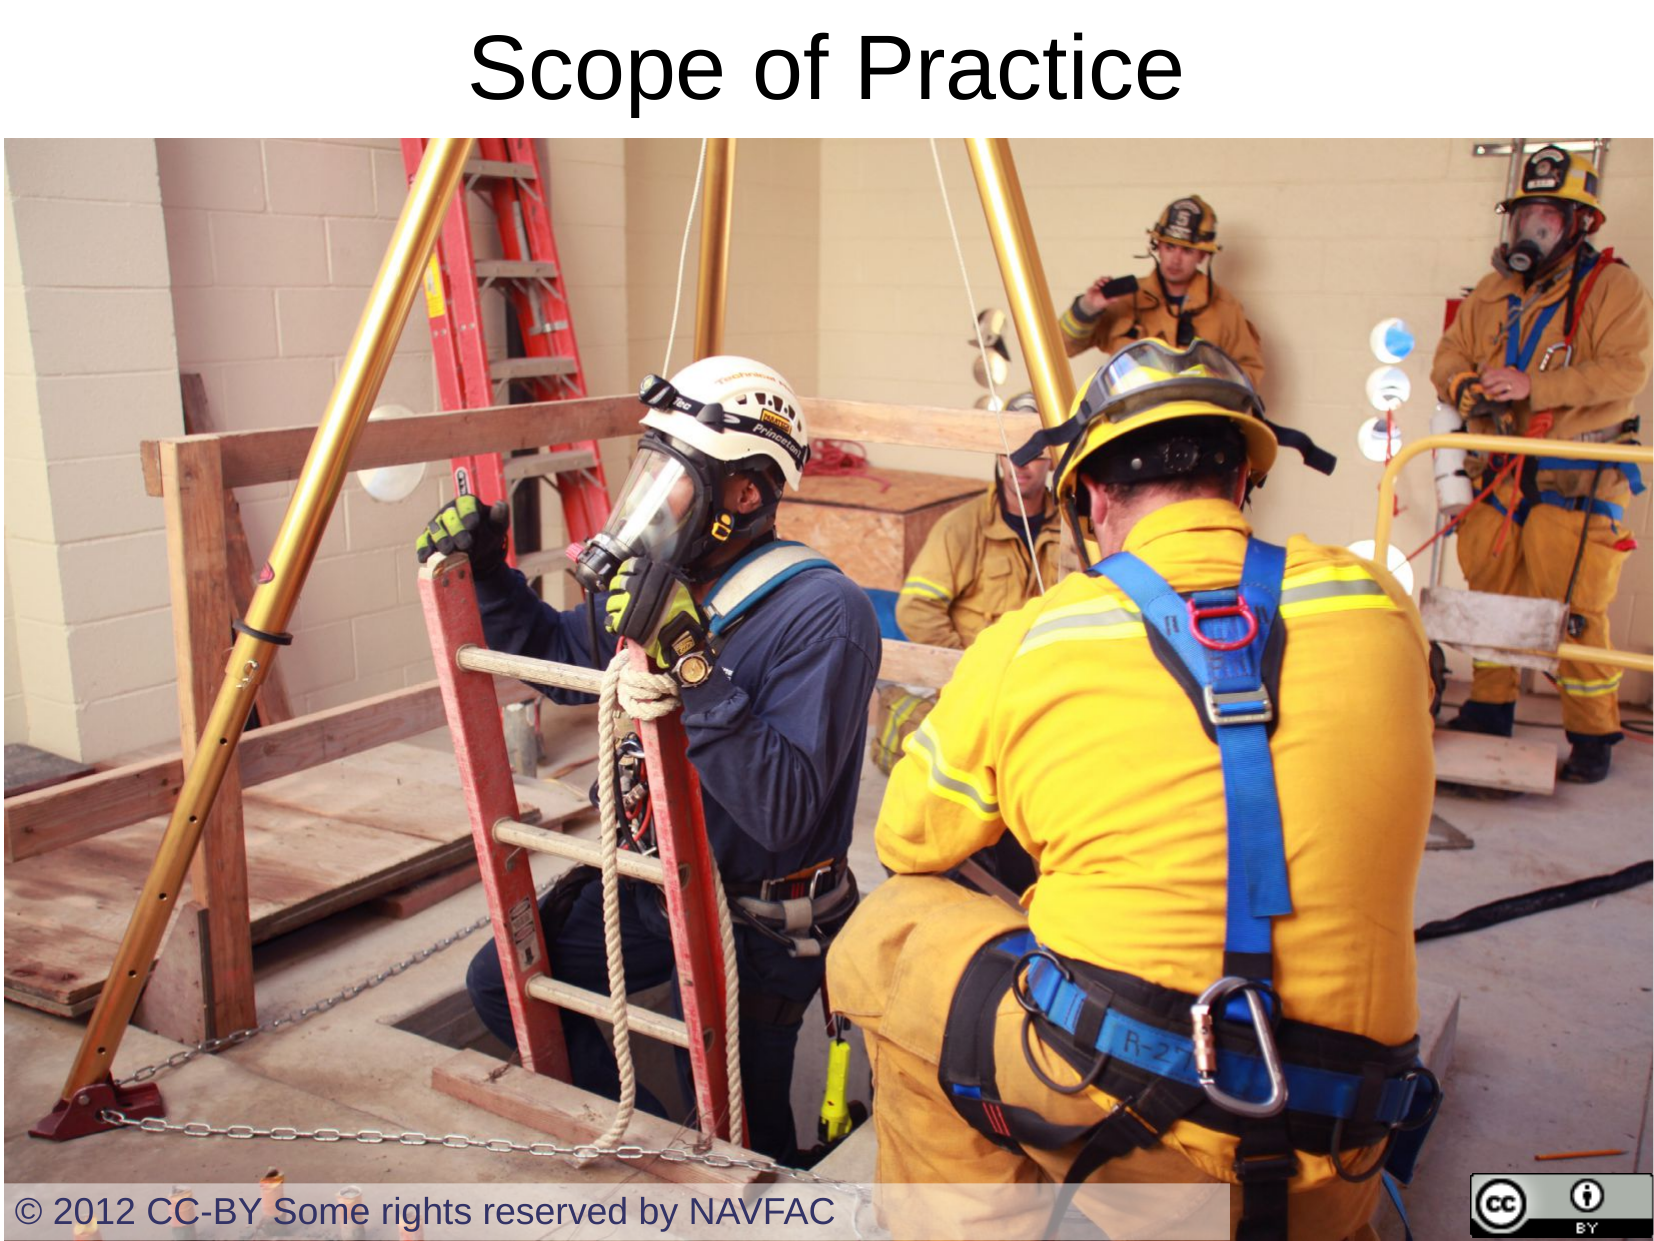

# Scope of Practice
© 2012 CC-BY Some rights reserved by NAVFAC